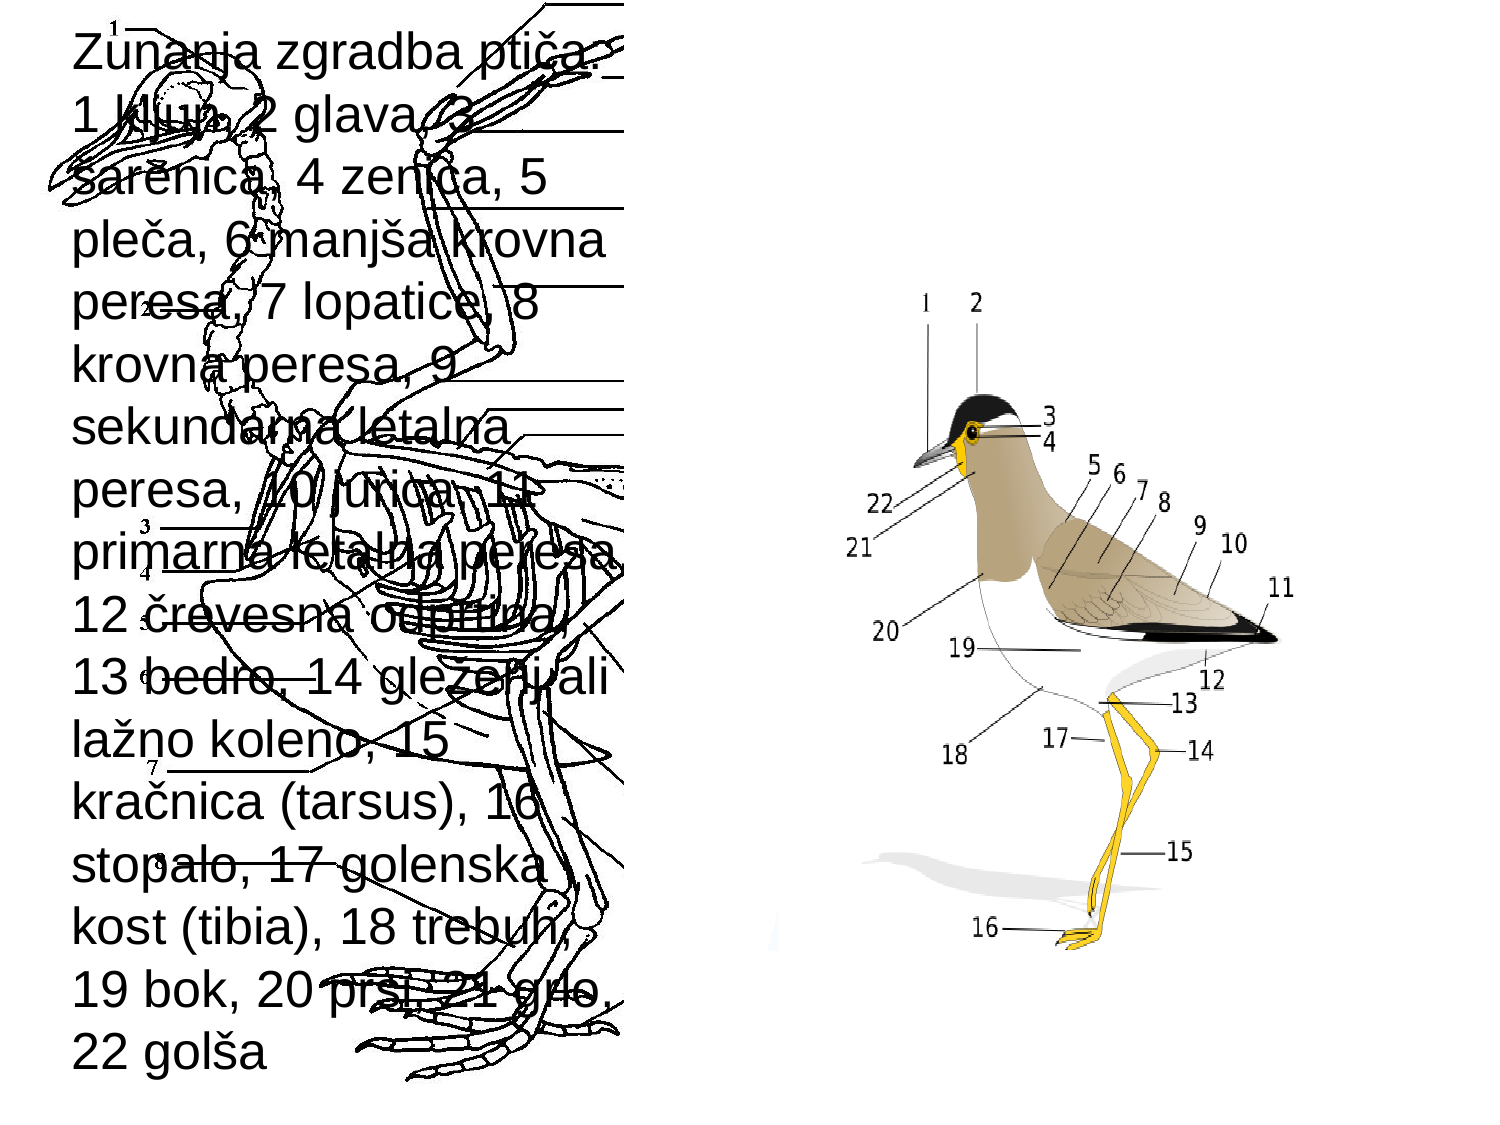

Deli telesa in okostja
 Zgradba okostja ptiča: 1 lobanja, 2 vratna vretenca, 3 ključnica, 4 krokarnica, 5 rebra z nasadci, 6 grodnica, 7 koleno, 8 kračnica, 9 prstnica, 10 piščal, 11 mečnica, 12 stegnenica, 13 dimeljnica, 14 sednica, 15 črevnica, 16 repna vretenca, 17 trtica, 18 križnica, 19 loptica, 20 hrbtna vretenca 21 nadlahtnica, 22 podlahtnica, 23 koželjnica, 24 dlančnice , 25 3.prst, 26 2.prst, 27 palec
 Zunanja zgradba ptiča: 1 kljun, 2 glava, 3 šarenica, 4 zenica, 5 pleča, 6 manjša krovna peresa, 7 lopatice, 8 krovna peresa, 9 sekundarna letalna peresa, 10 jurica, 11 primarna letalna peresa, 12 črevesna odprtina, 13 bedro, 14 gleženj ali lažno koleno, 15 kračnica (tarsus), 16 stopalo, 17 golenska kost (tibia), 18 trebuh, 19 bok, 20 prsi, 21 grlo, 22 golša